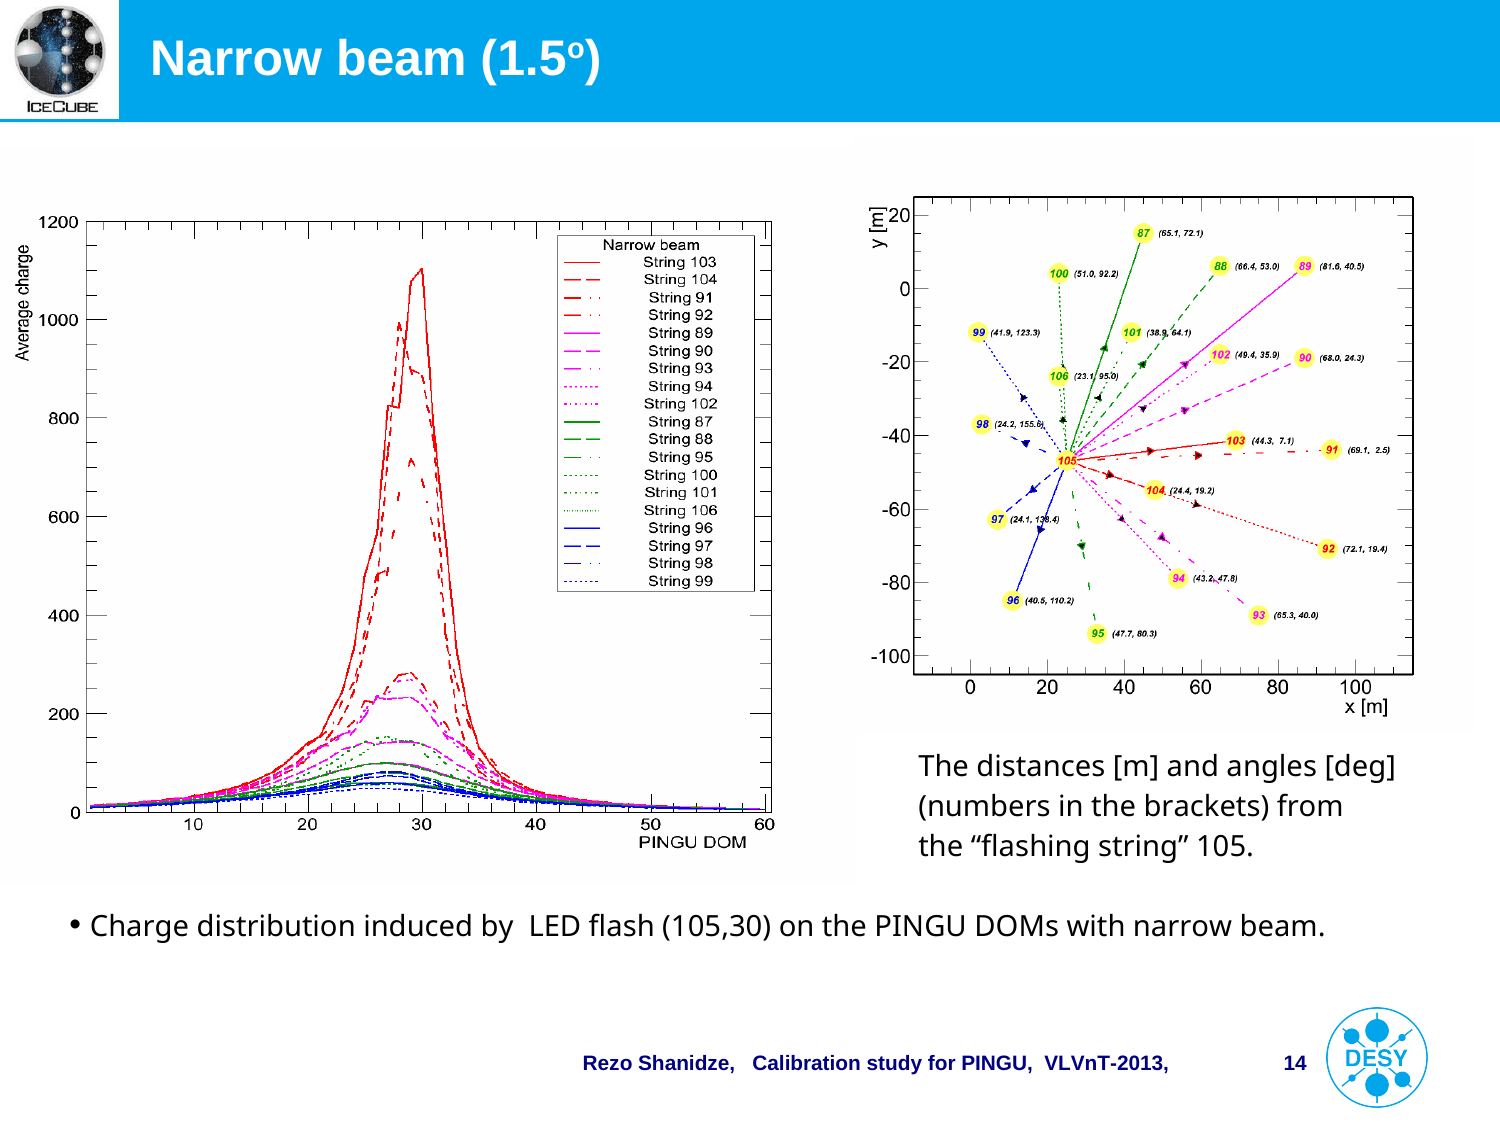

# Narrow beam (1.5o)
 The distances [m] and angles [deg]
 (numbers in the brackets) from
 the “flashing string” 105.
 Charge distribution induced by LED flash (105,30) on the PINGU DOMs with narrow beam.
Rezo Shanidze, Calibration study for PINGU, VLVnT-2013, 14